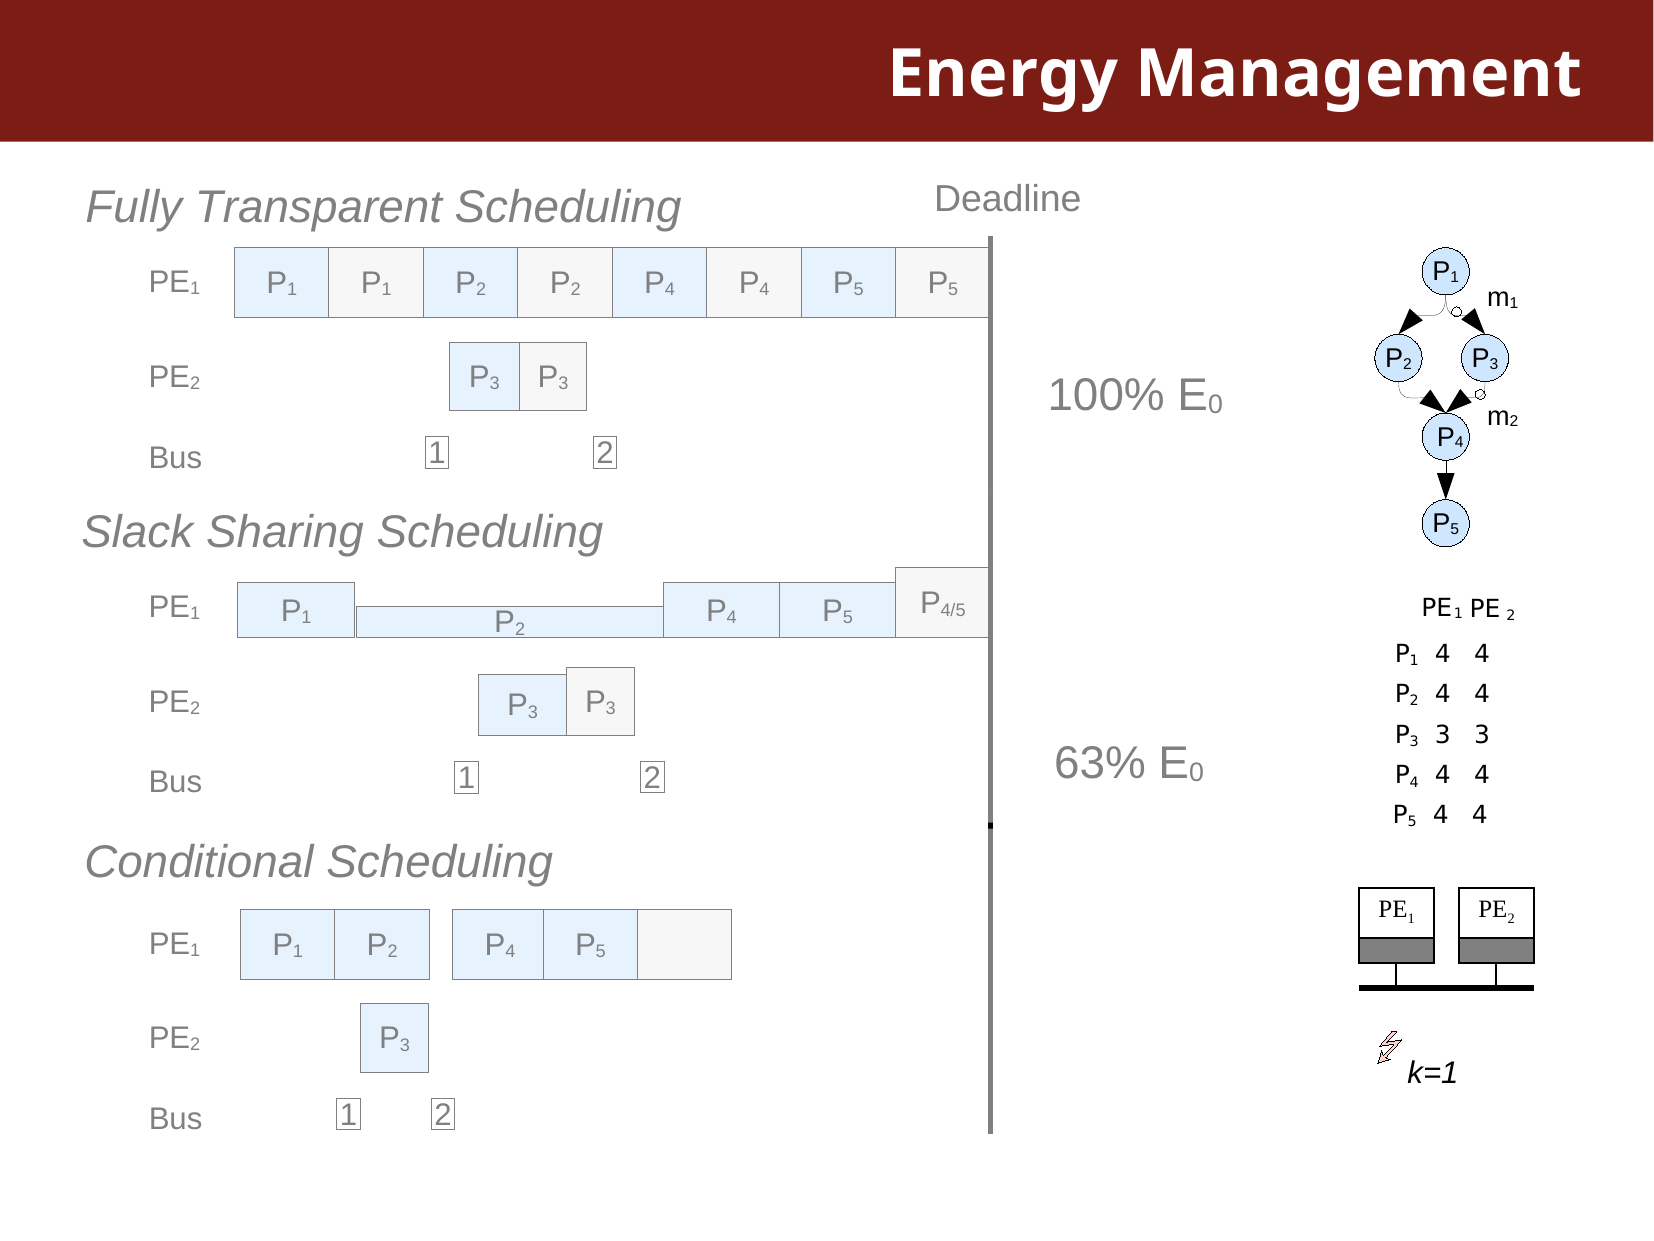

# Energy Management
Deadline
Fully Transparent Scheduling
PE1
P1
P1
P2
P2
P4
P4
P5
P5
PE2
P3
P3
Bus
2
1
P1
m1
P2
P3
100% E0
m2
P4
Slack Sharing Scheduling
P5
P4/5
PE1
P4
P5
P1
P2
PE2
P3
P3
Bus
2
1
PE
PE
1
2
P
4
4
1
P
4
4
2
P
3
3
63% E0
3
P
4
4
4
P
4
4
5
Conditional Scheduling
PE1
PE2
PE1
P1
P4
P5
P2
PE2
P3
Bus
1
2
k=1